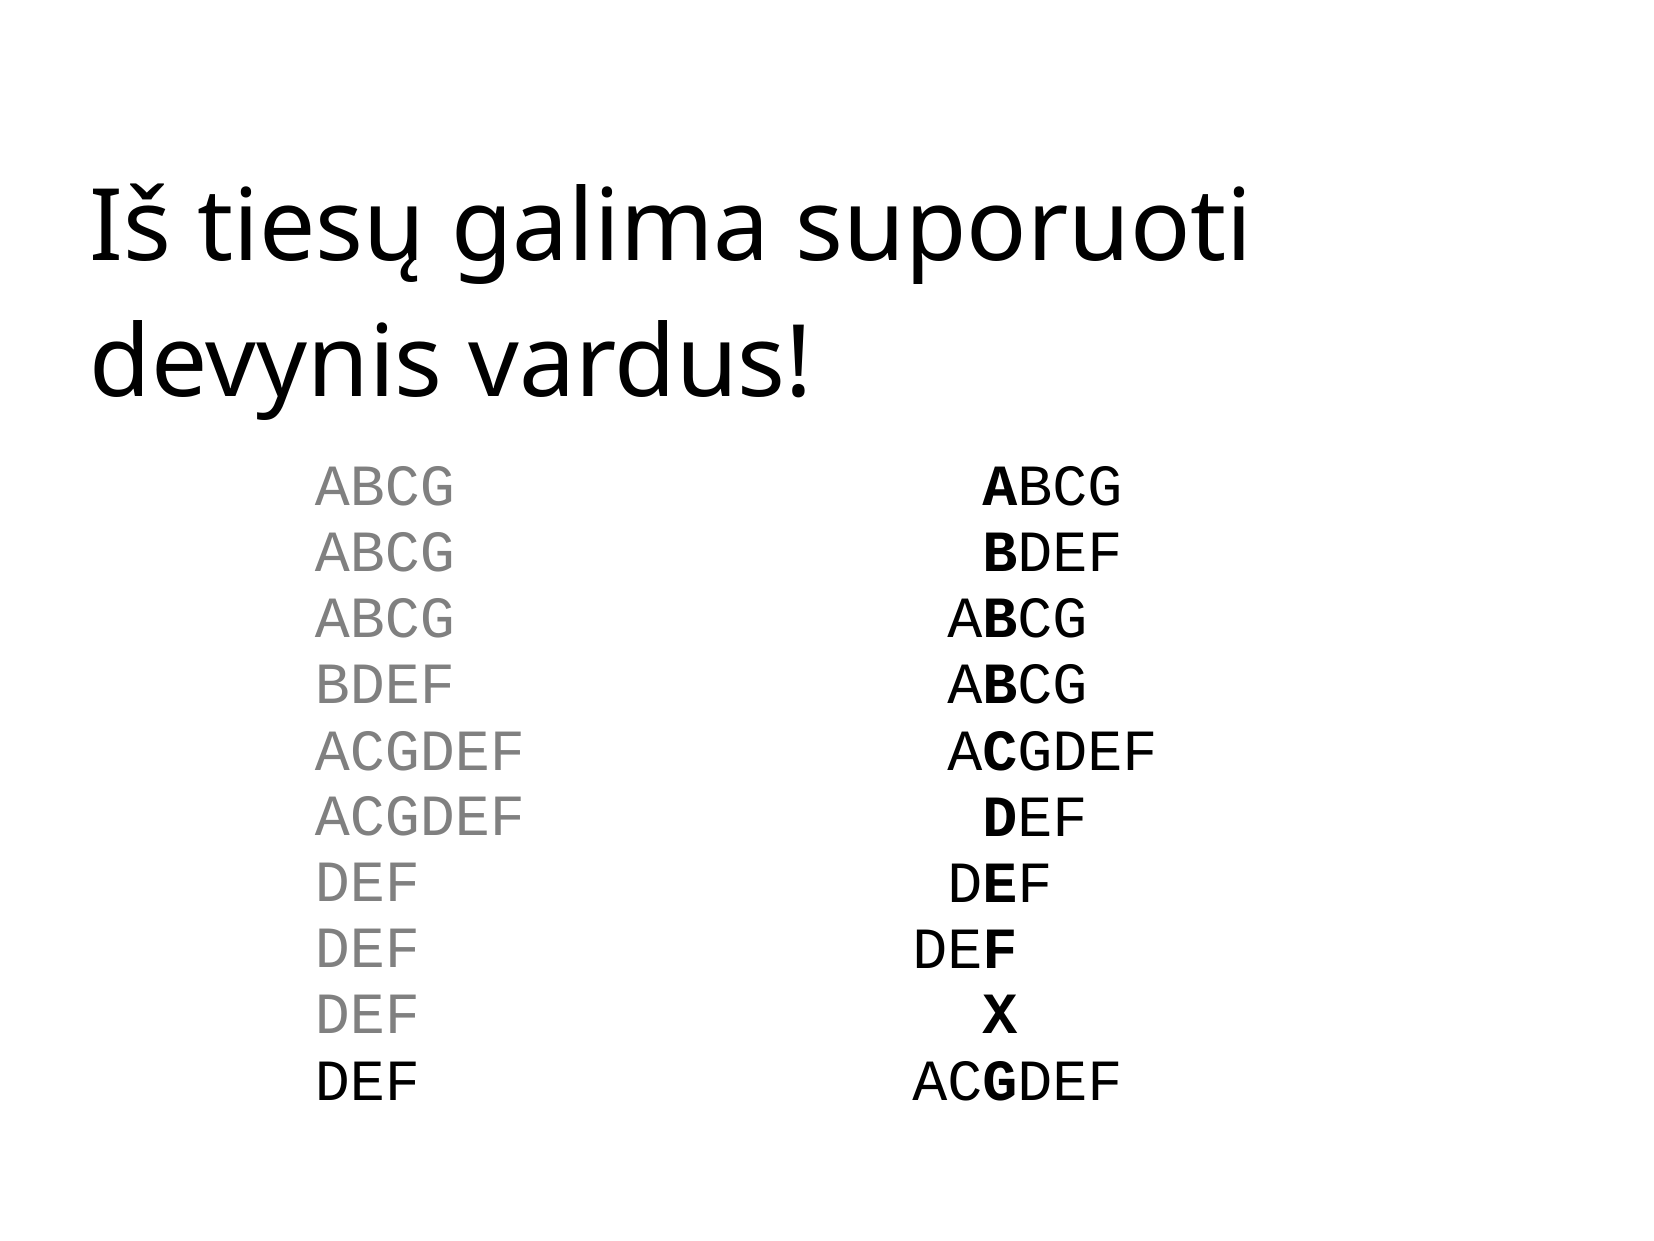

Iš tiesų galima suporuoti devynis vardus!
ABCG
ABCG
ABCG
BDEF
ACGDEF
ACGDEF
DEF
DEF
DEF
DEF
 ABCG
 BDEF
 ABCG
 ABCG
 ACGDEF
 DEF
 DEF
 DEF
 X
 ACGDEF